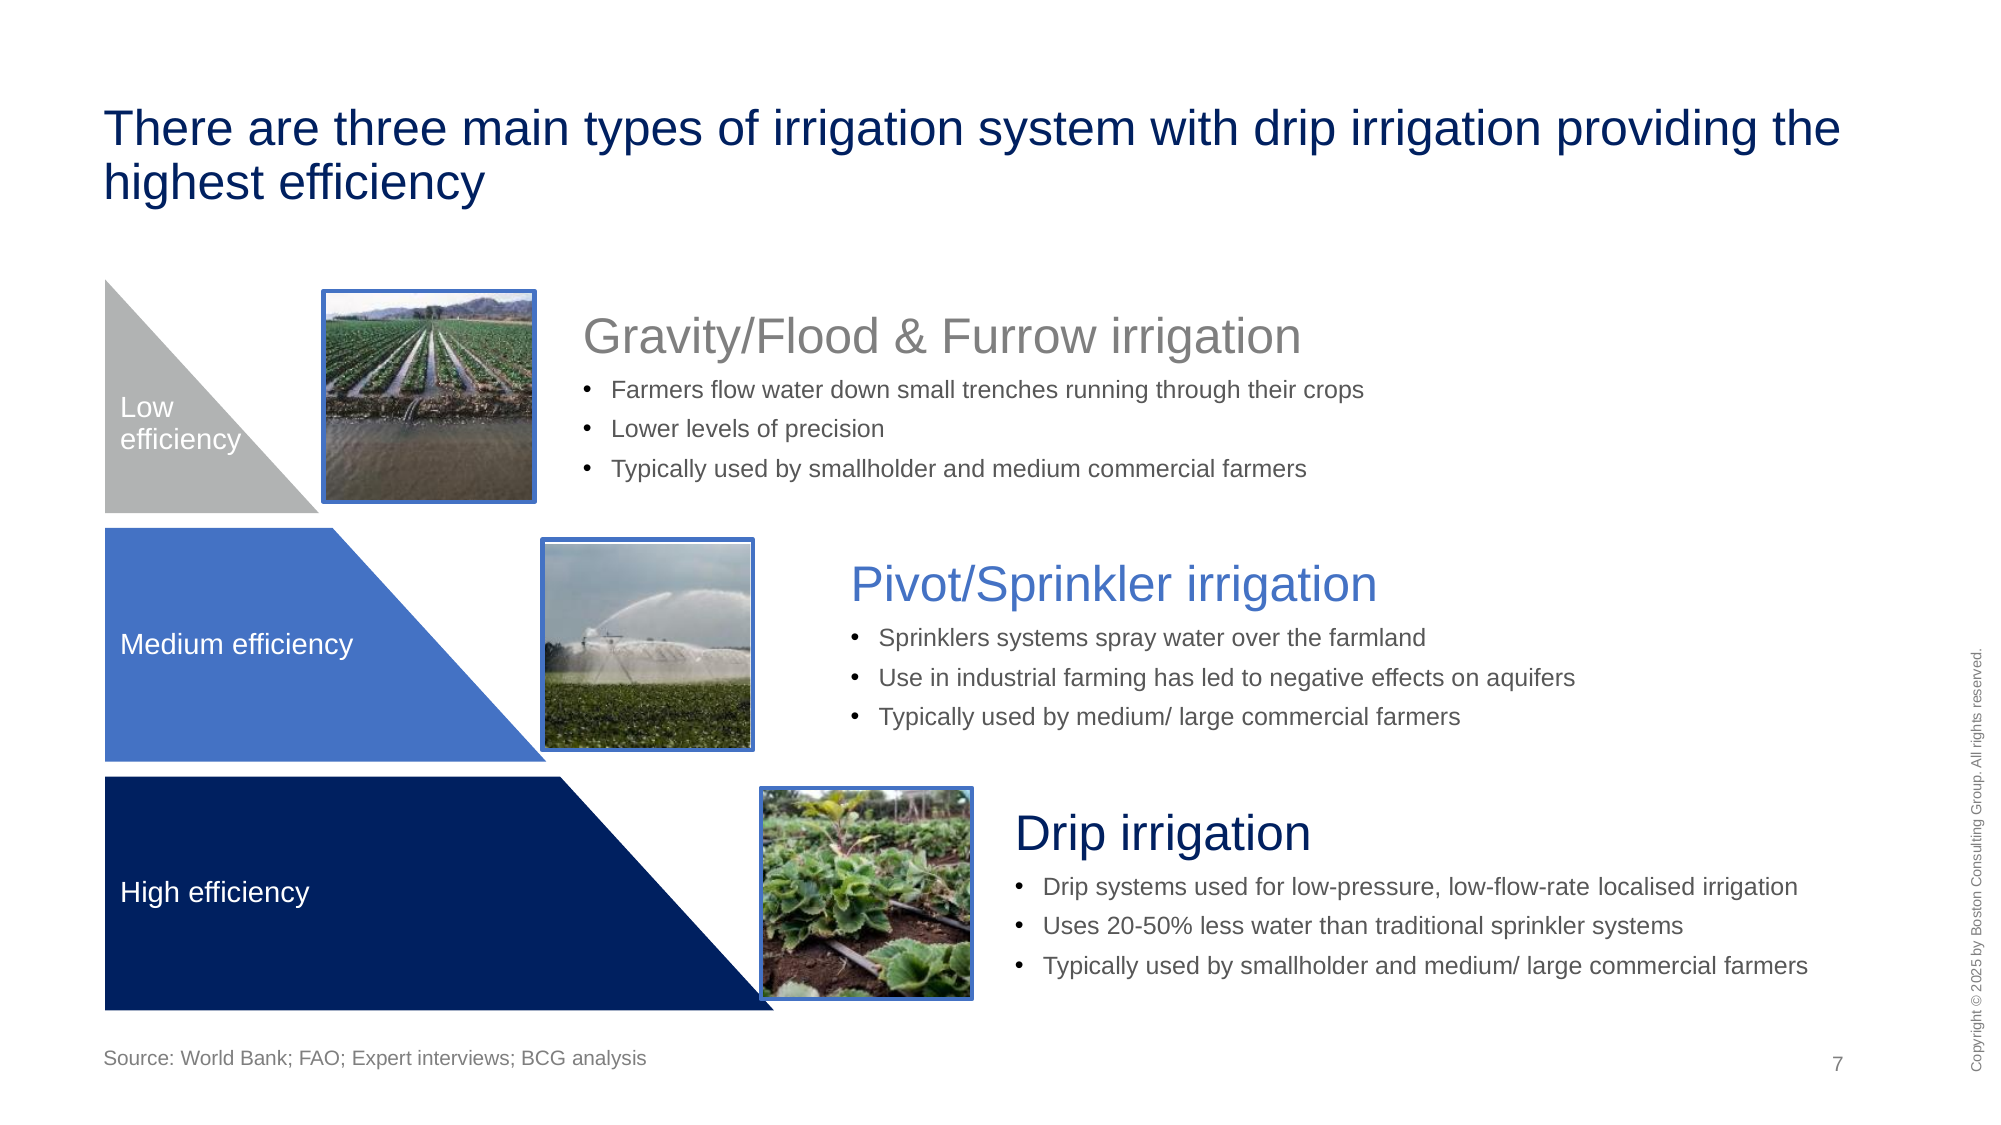

# There are three main types of irrigation system with drip irrigation providing the highest efficiency
Low
efficiency
Gravity/Flood & Furrow irrigation
Farmers flow water down small trenches running through their crops
Lower levels of precision
Typically used by smallholder and medium commercial farmers
Medium efficiency
Pivot/Sprinkler irrigation
Sprinklers systems spray water over the farmland
Use in industrial farming has led to negative effects on aquifers
Typically used by medium/ large commercial farmers
High efficiency
Drip irrigation
Drip systems used for low-pressure, low-flow-rate localised irrigation
Uses 20-50% less water than traditional sprinkler systems
Typically used by smallholder and medium/ large commercial farmers
Source: World Bank; FAO; Expert interviews; BCG analysis